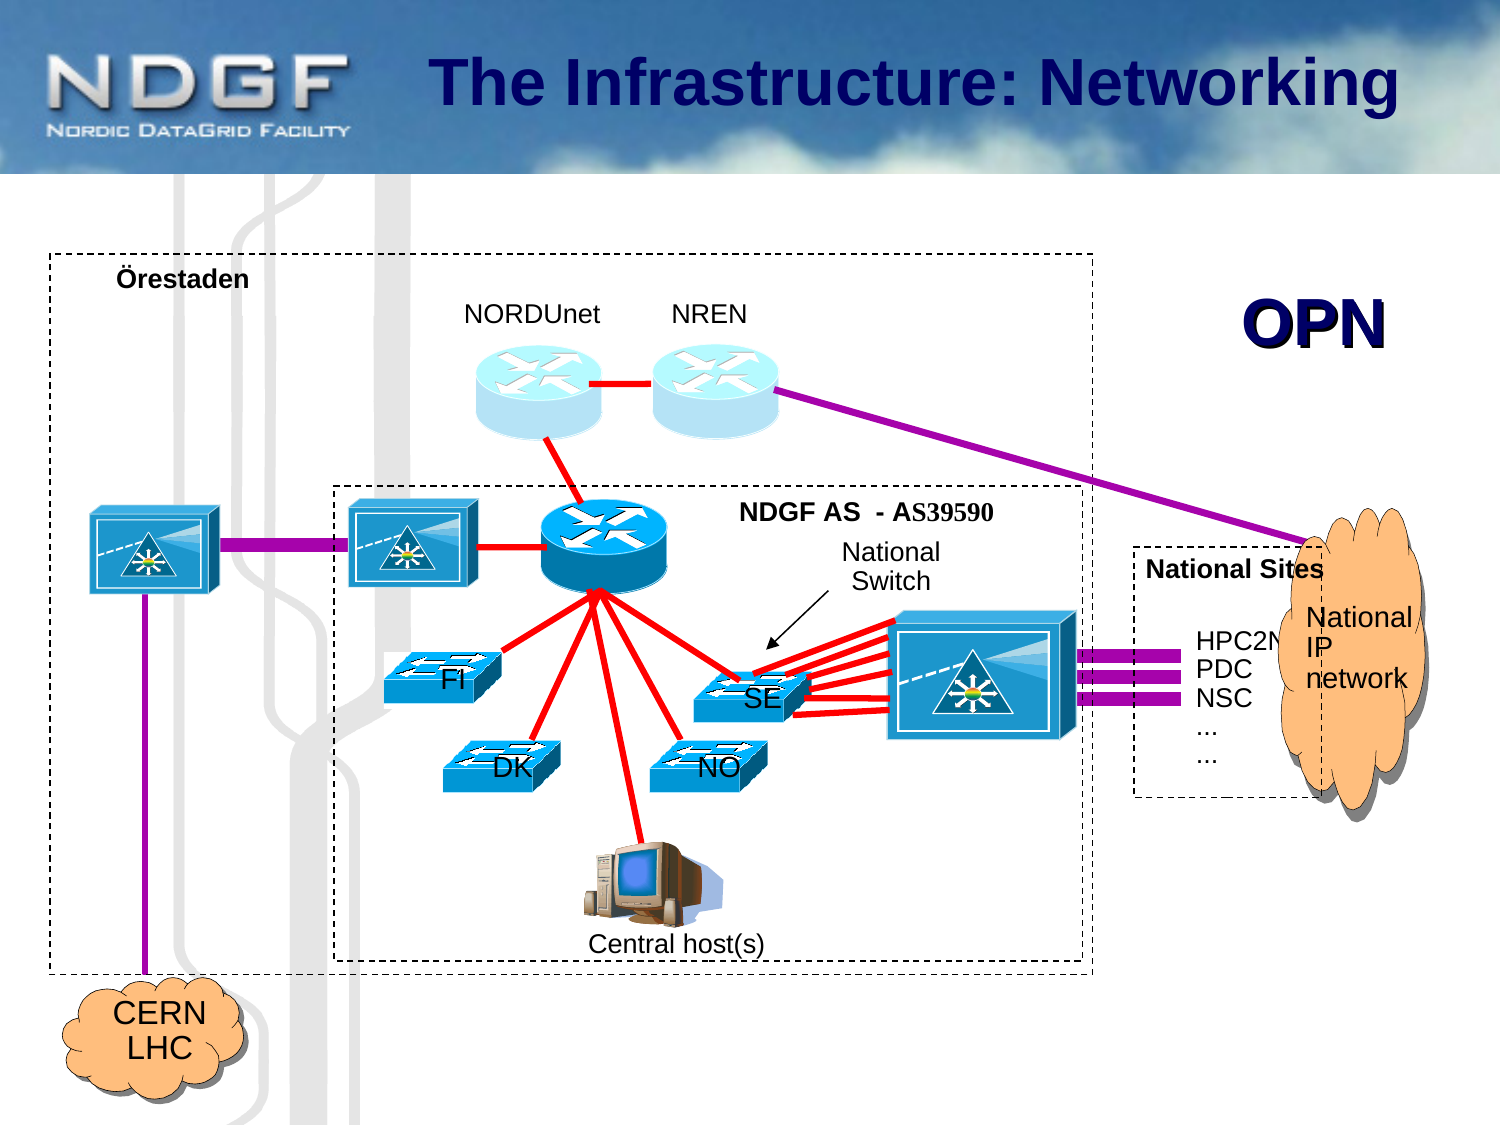

# The Infrastructure: Networking
OPN
Örestaden
NREN
NORDUnet
NDGF AS - AS39590
National
Switch
National Sites
National IP network
HPC2N
PDC
NSC
...
...
 FI
 SE
 DK
 NO
Central host(s)‏
CERN
LHC